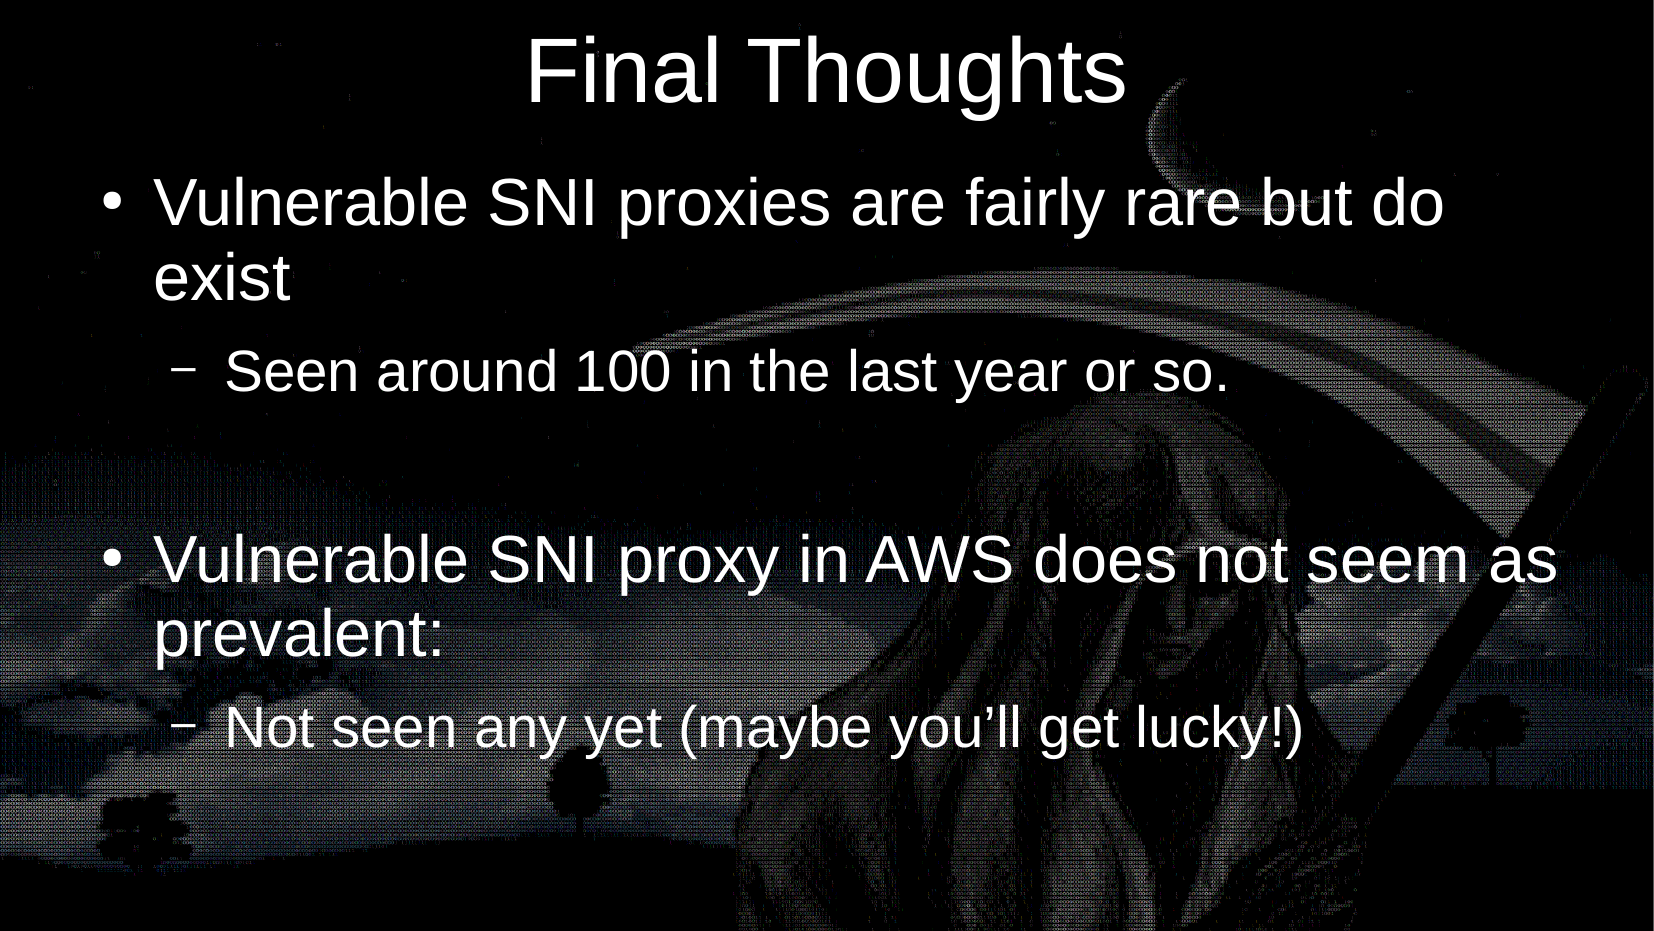

# Final Thoughts
Vulnerable SNI proxies are fairly rare but do exist
Seen around 100 in the last year or so.
Vulnerable SNI proxy in AWS does not seem as prevalent:
Not seen any yet (maybe you’ll get lucky!)